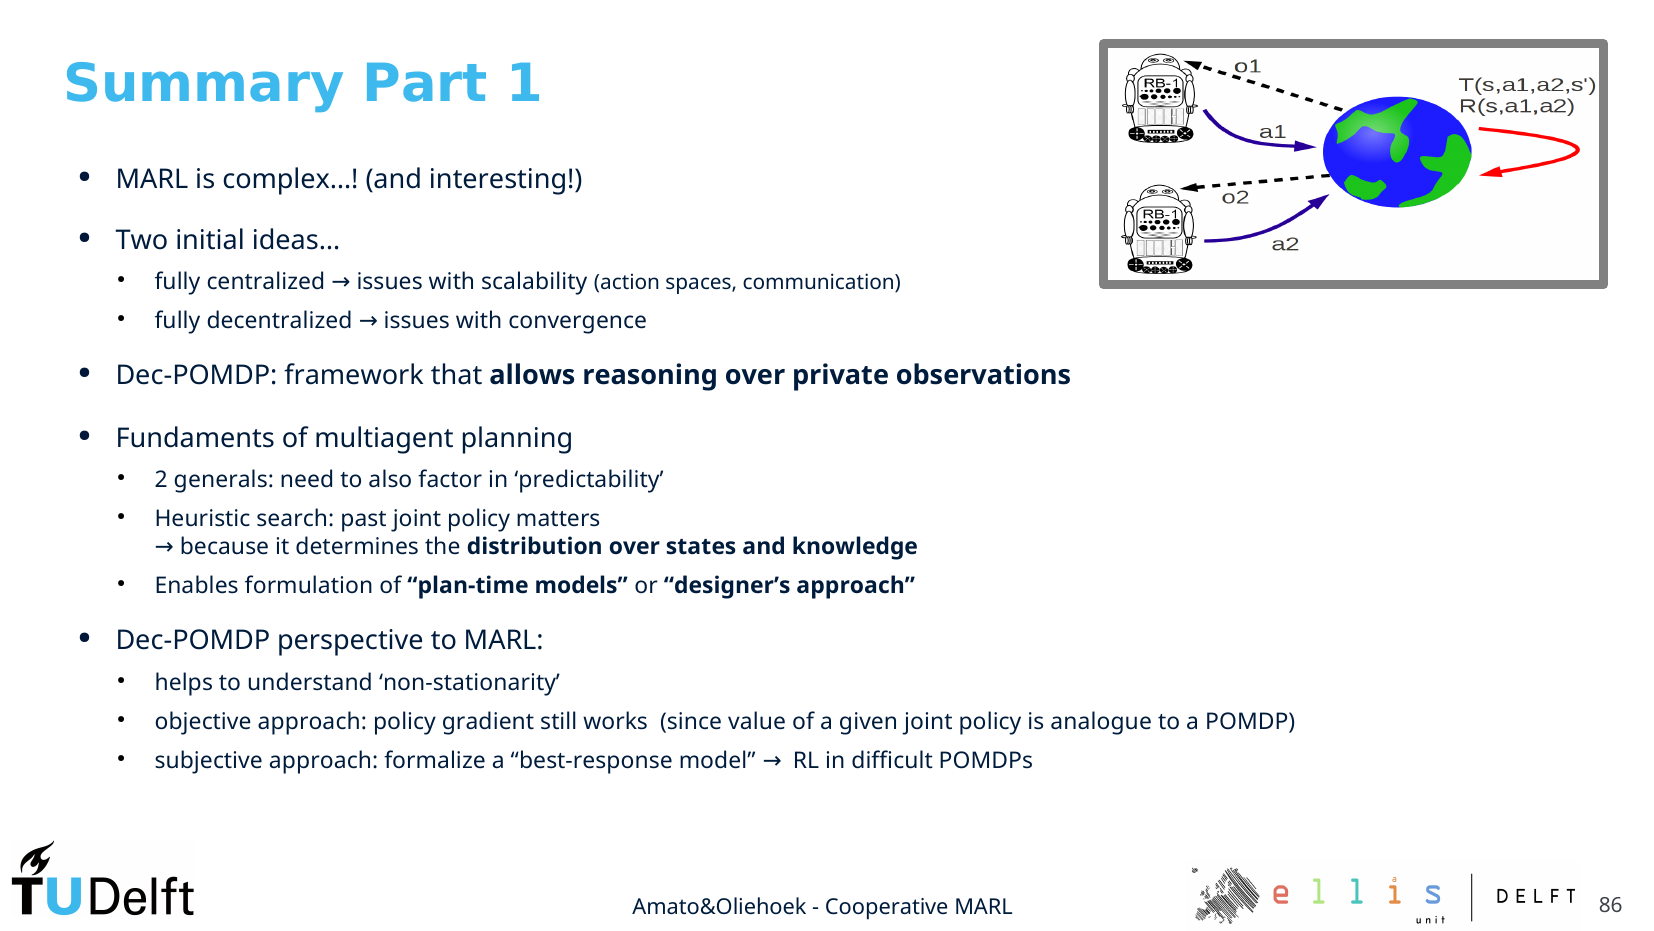

# Summary Part 1
MARL is complex…! (and interesting!)
Two initial ideas…
fully centralized → issues with scalability (action spaces, communication)
fully decentralized → issues with convergence
Dec-POMDP: framework that allows reasoning over private observations
Fundaments of multiagent planning
2 generals: need to also factor in ‘predictability’
Heuristic search: past joint policy matters
→ because it determines the distribution over states and knowledge
Enables formulation of “plan-time models” or “designer’s approach”
Dec-POMDP perspective to MARL:
helps to understand ‘non-stationarity’
objective approach: policy gradient still works (since value of a given joint policy is analogue to a POMDP)
subjective approach: formalize a “best-response model” → RL in difficult POMDPs
Amato&Oliehoek - Cooperative MARL